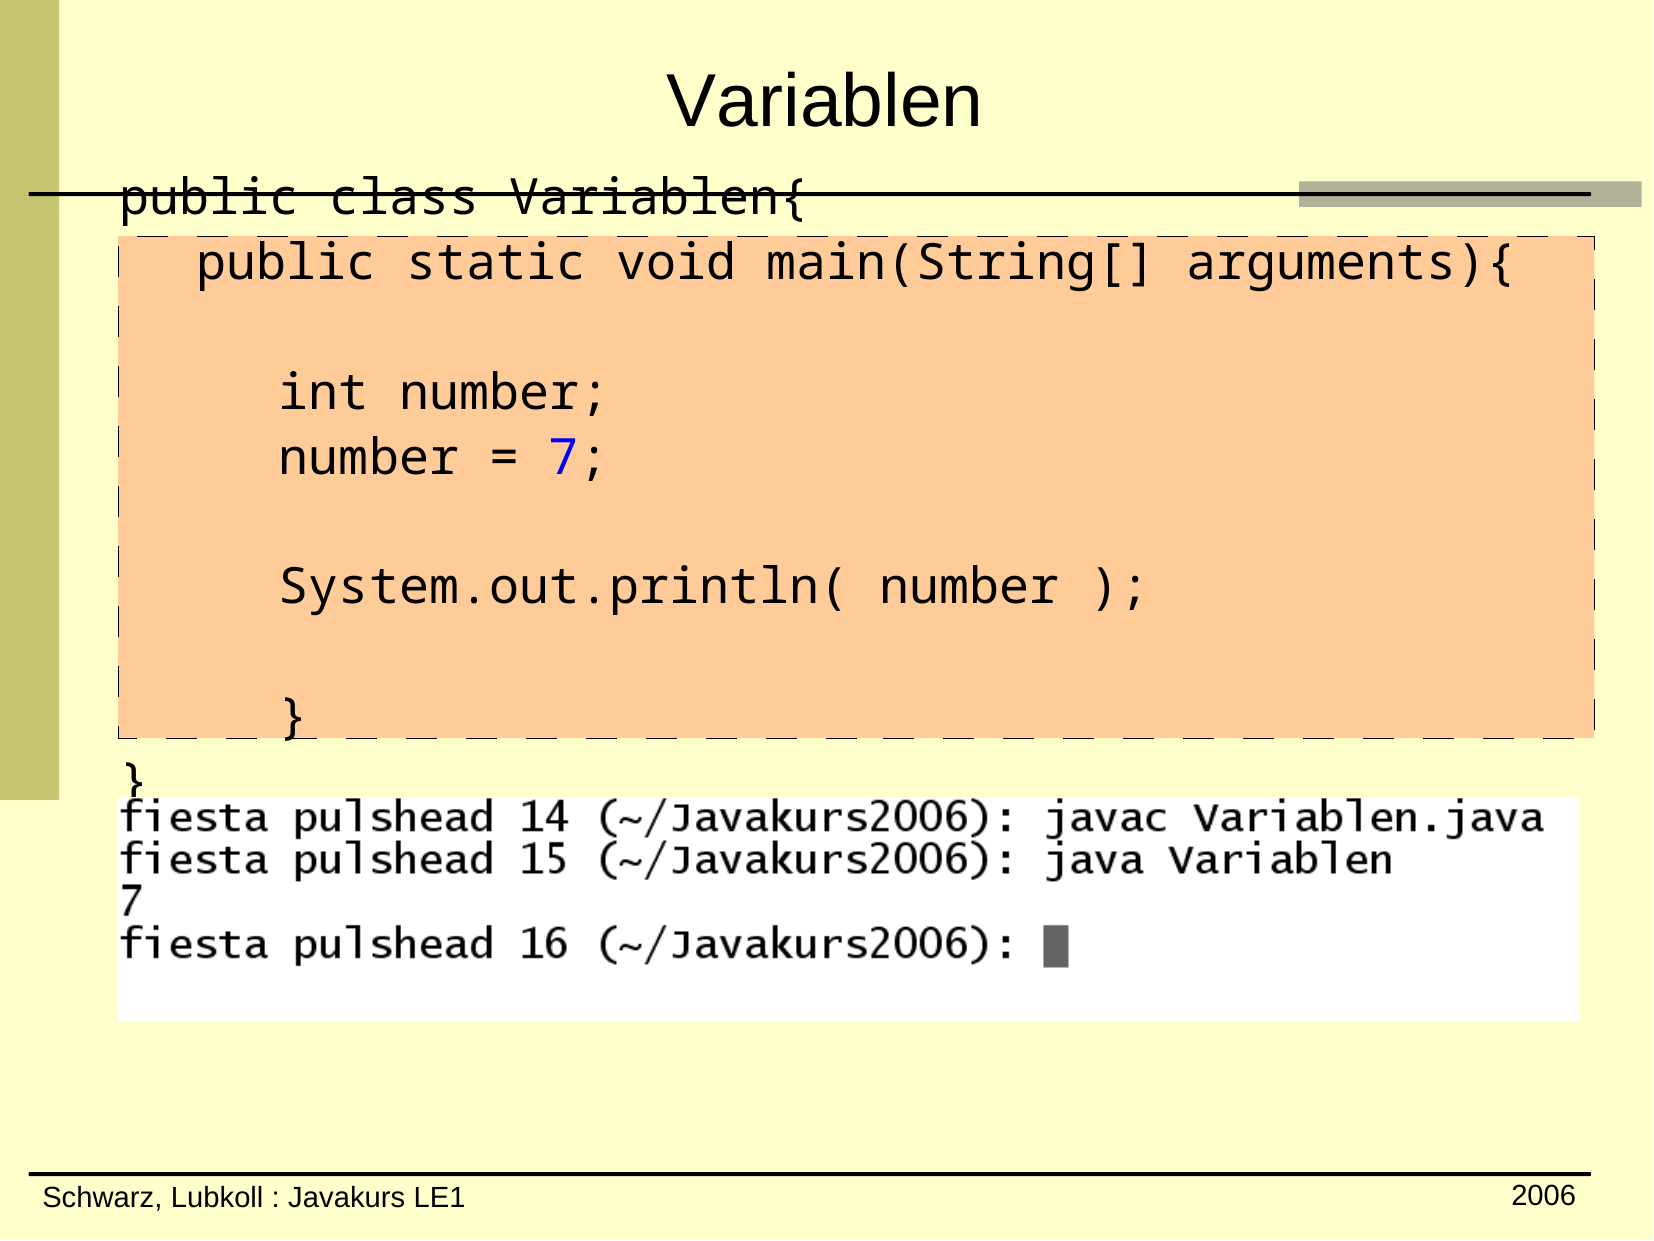

# Variablen
public class Variablen{
public static void main(String[] arguments){
int number;
number = 7;
System.out.println( number );
}
}